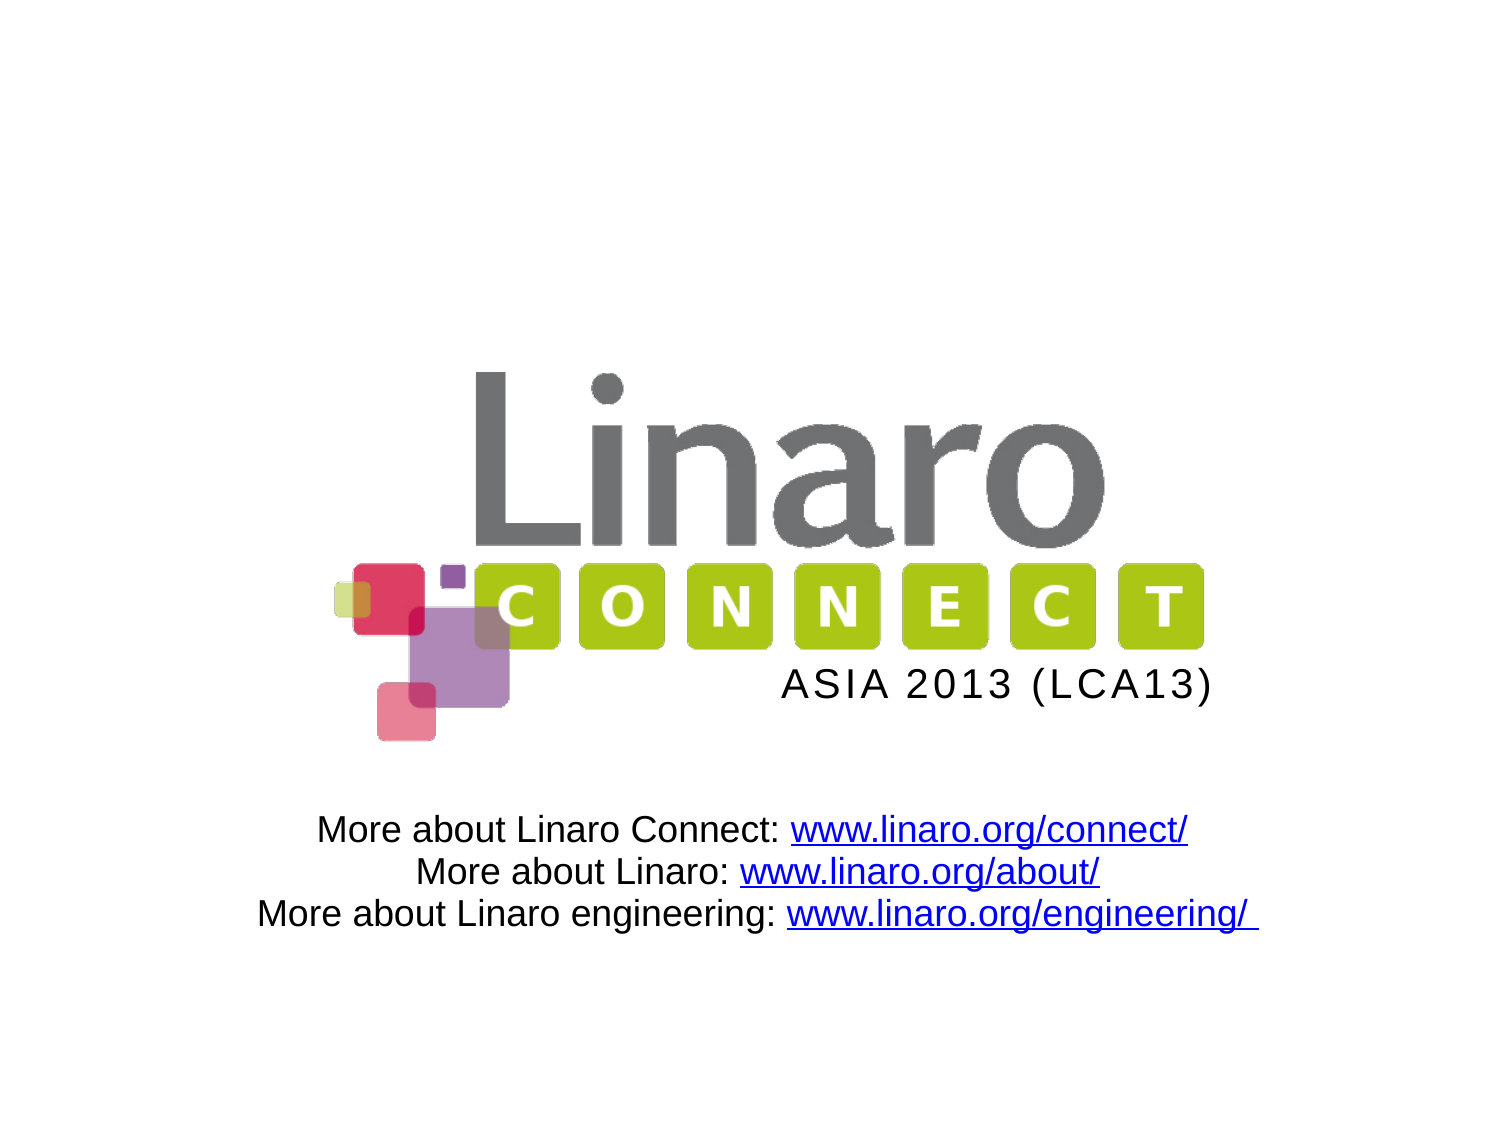

ASIA 2013 (LCA13)
More about Linaro Connect: www.linaro.org/connect/
More about Linaro: www.linaro.org/about/
More about Linaro engineering: www.linaro.org/engineering/